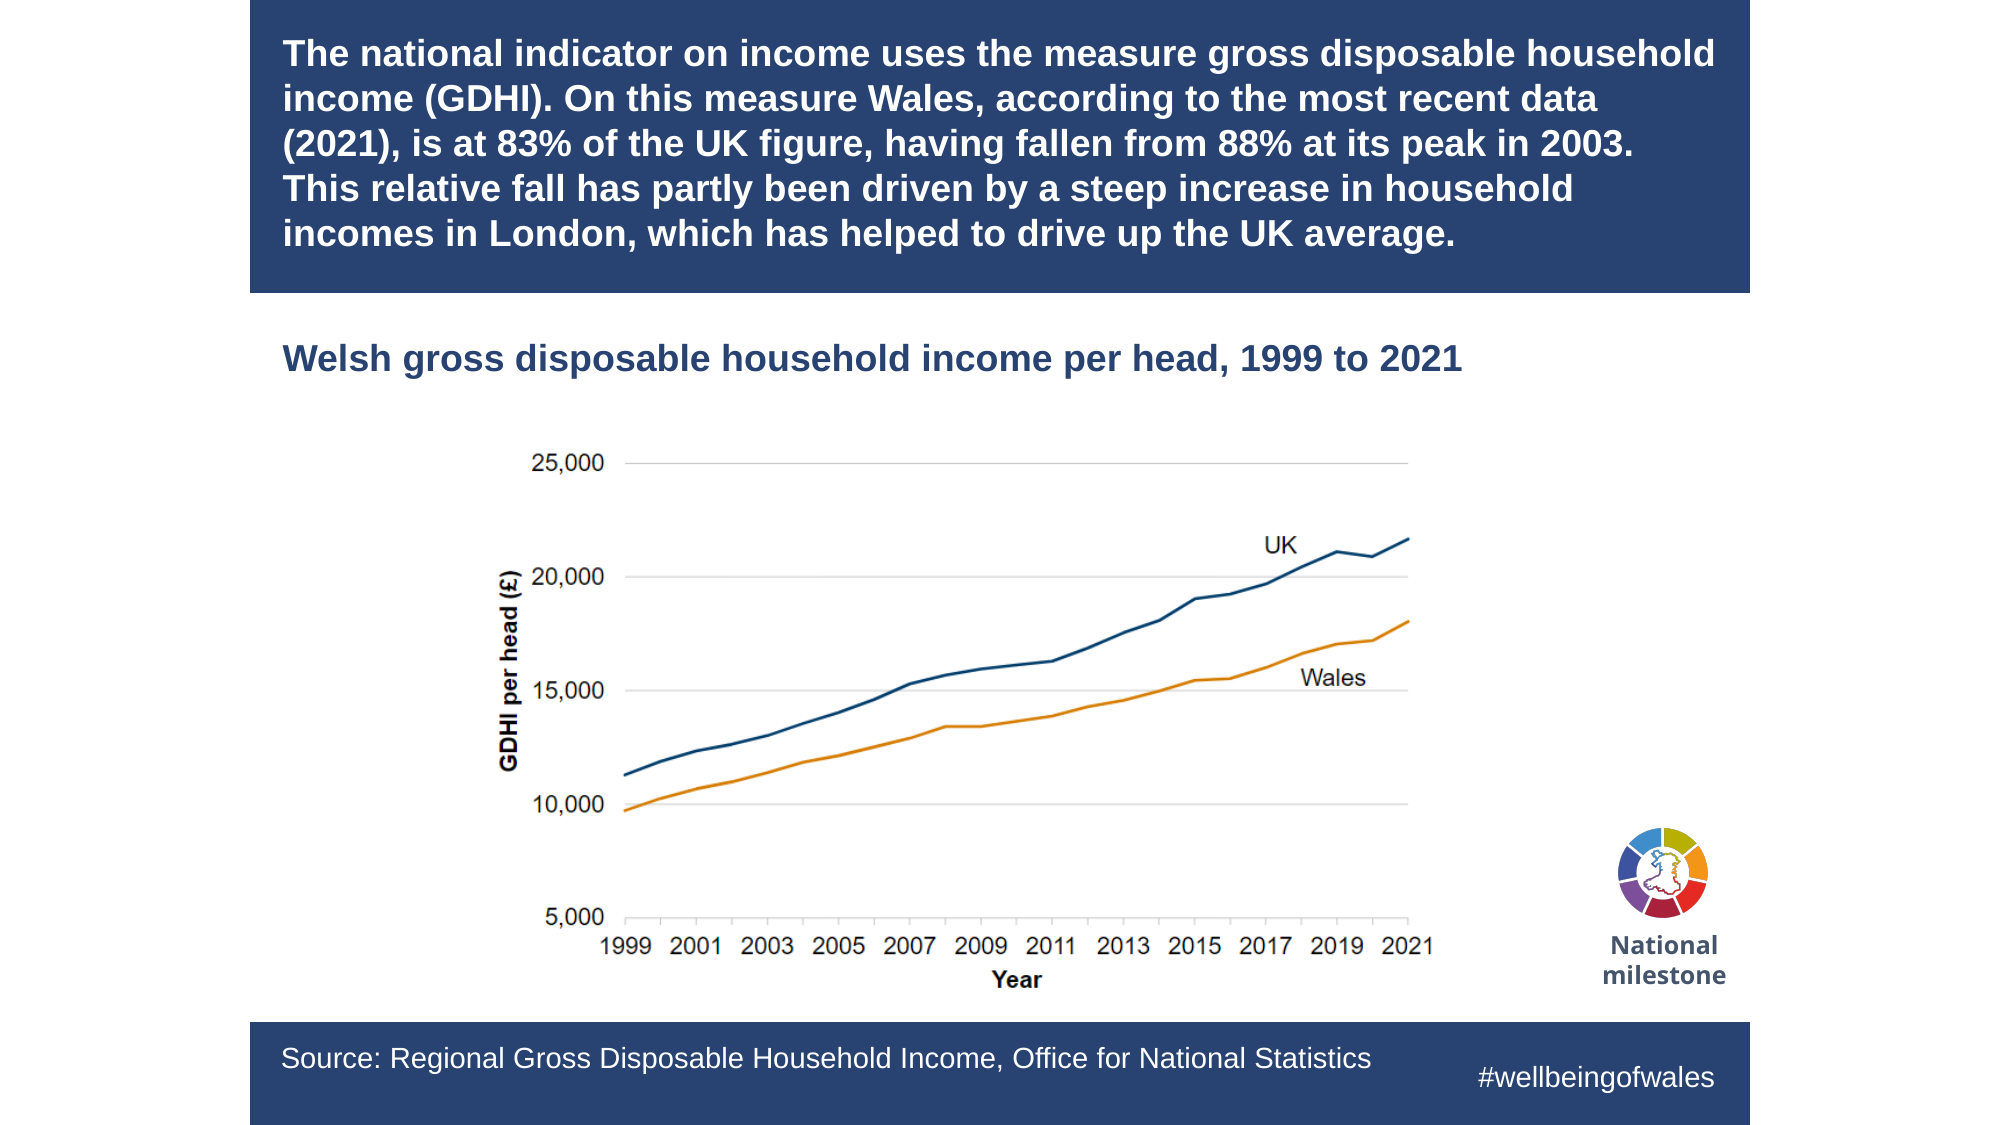

# The national indicator on income uses the measure gross disposable household income (GDHI). On this measure Wales, according to the most recent data (2021), is at 83% of the UK figure, having fallen from 88% at its peak in 2003. This relative fall has partly been driven by a steep increase in household incomes in London, which has helped to drive up the UK average.
Welsh gross disposable household income per head, 1999 to 2021
National milestone
Source: Regional Gross Disposable Household Income, Office for National Statistics
#wellbeingofwales